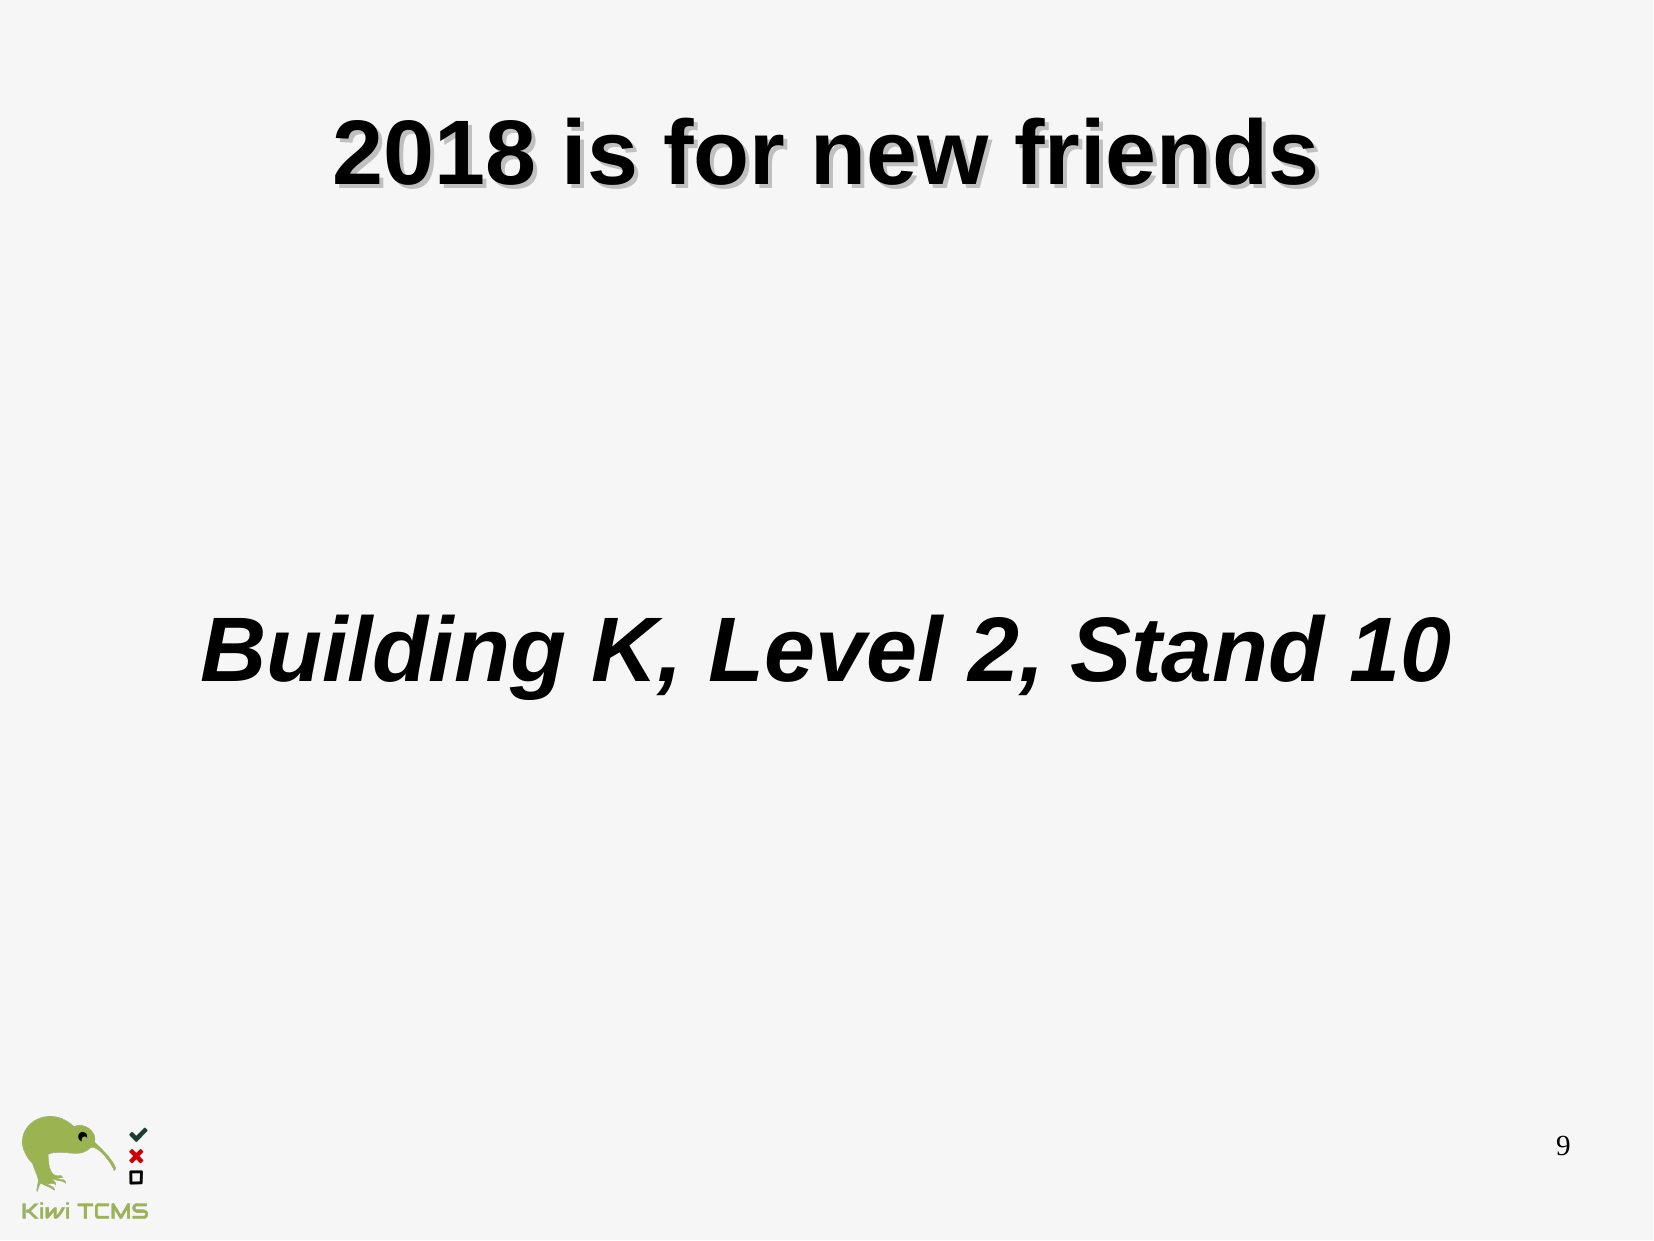

# 2018 is for new friends
Building K, Level 2, Stand 10
9